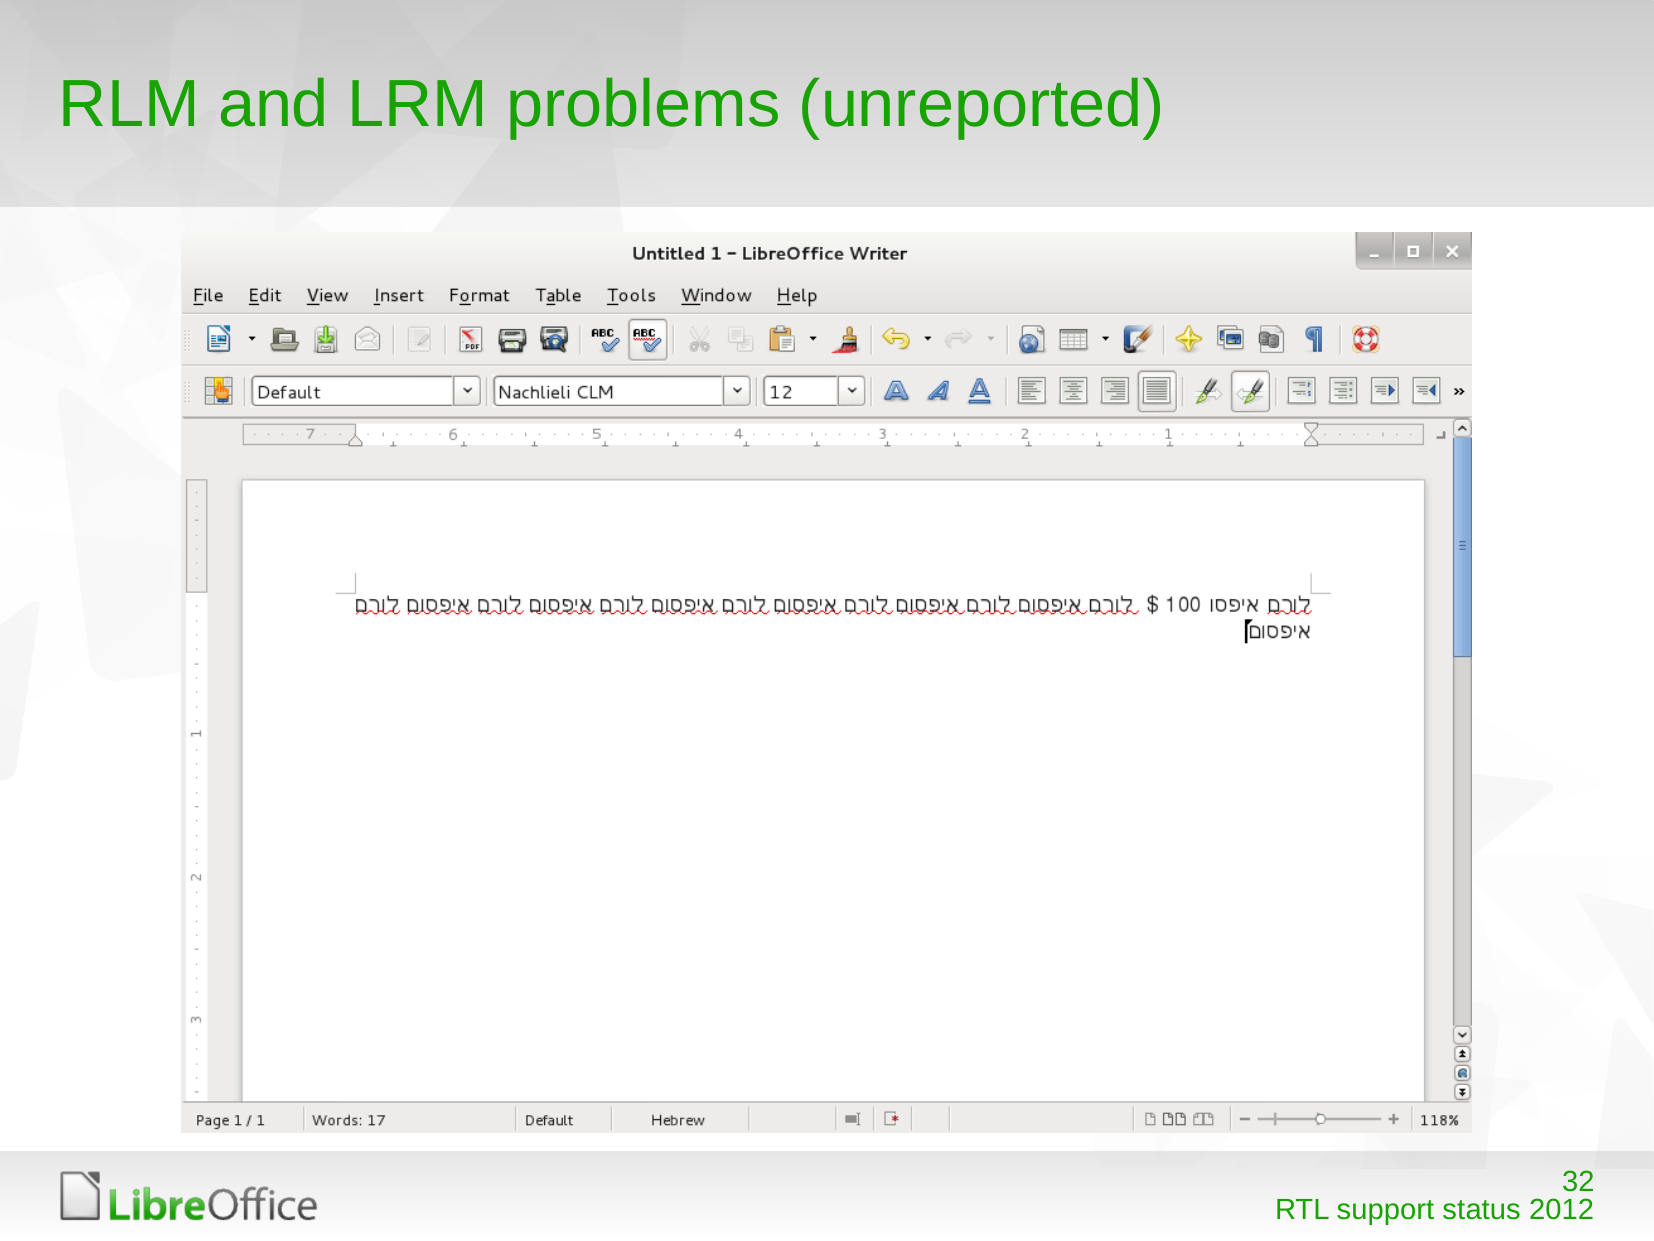

# RLM and LRM problems (unreported)
32
RTL support status 2012